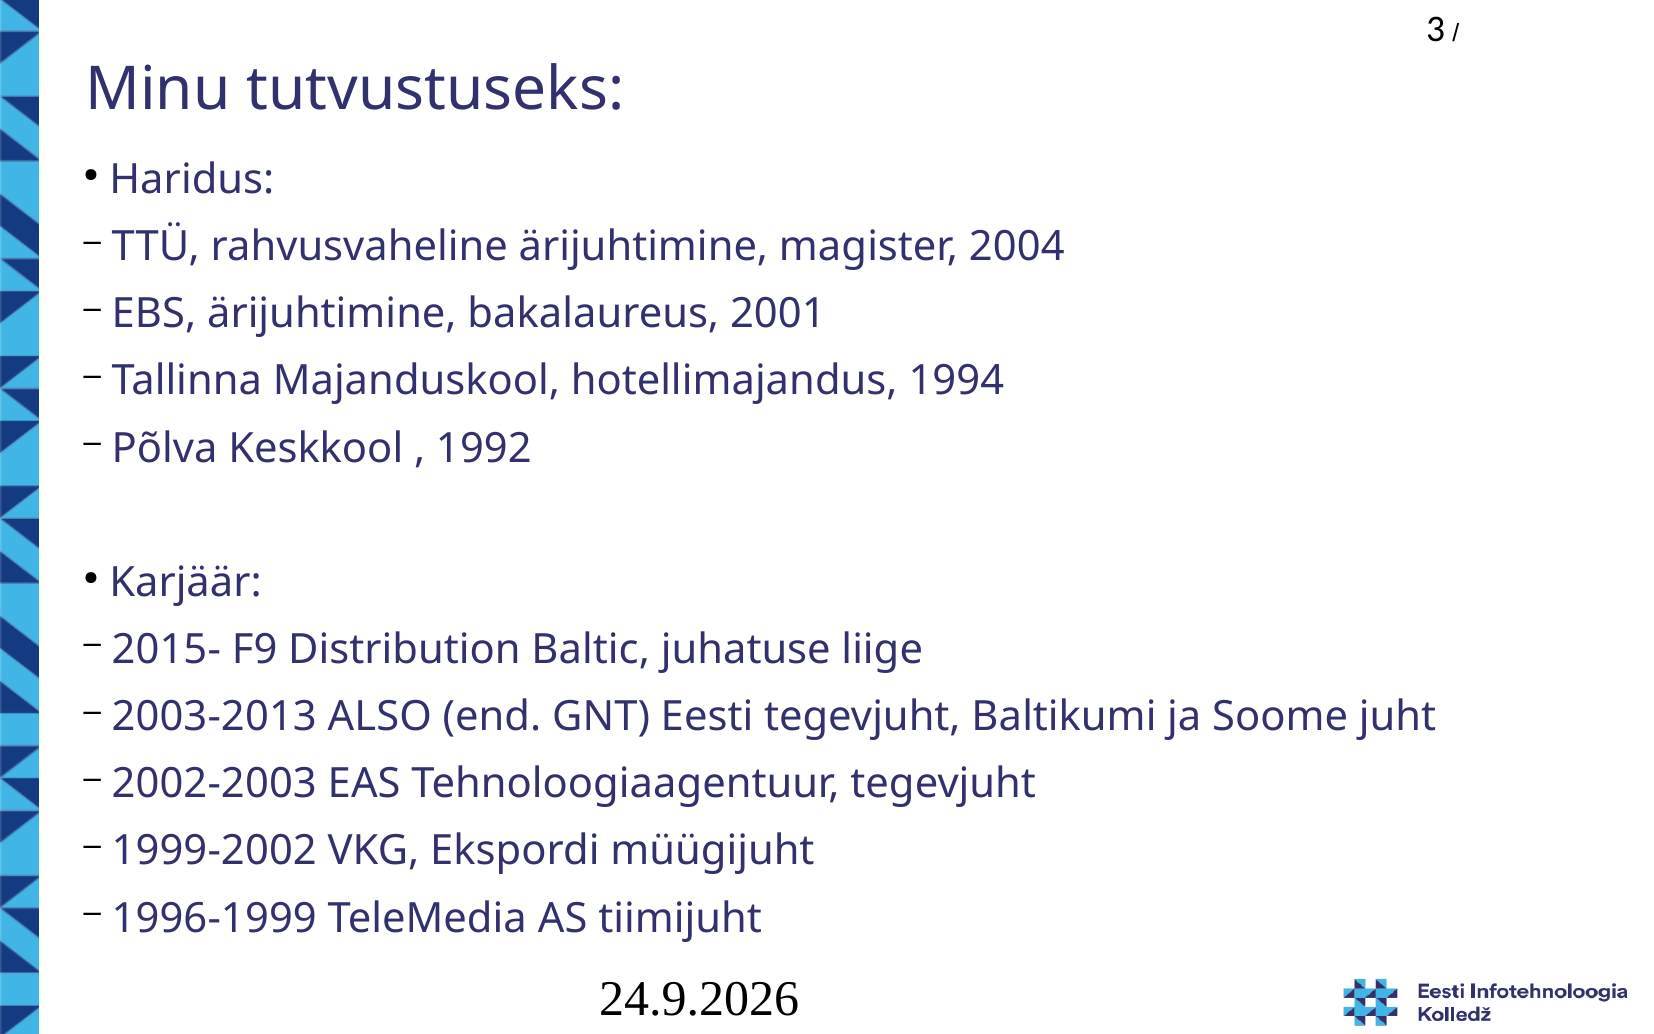

# Minu tutvustuseks:
 Haridus:
 TTÜ, rahvusvaheline ärijuhtimine, magister, 2004
 EBS, ärijuhtimine, bakalaureus, 2001
 Tallinna Majanduskool, hotellimajandus, 1994
 Põlva Keskkool , 1992
 Karjäär:
 2015- F9 Distribution Baltic, juhatuse liige
 2003-2013 ALSO (end. GNT) Eesti tegevjuht, Baltikumi ja Soome juht
 2002-2003 EAS Tehnoloogiaagentuur, tegevjuht
 1999-2002 VKG, Ekspordi müügijuht
 1996-1999 TeleMedia AS tiimijuht